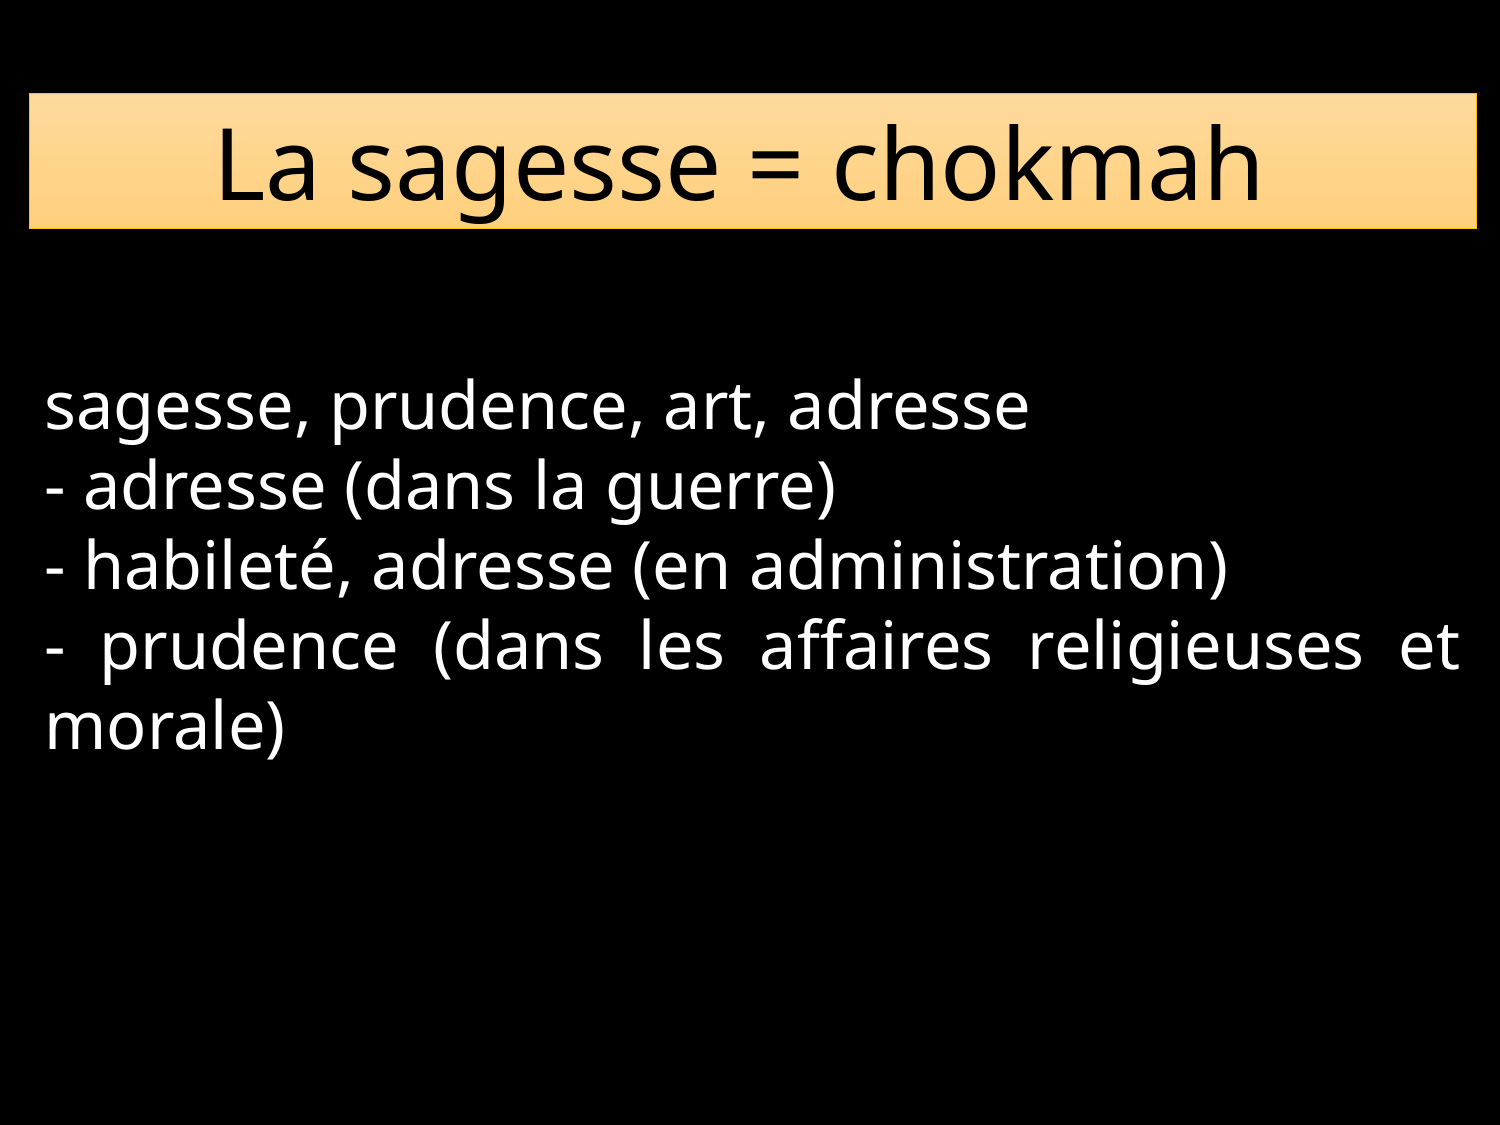

La sagesse = chokmah
sagesse, prudence, art, adresse
- adresse (dans la guerre)
- habileté, adresse (en administration)
- prudence (dans les affaires religieuses et morale)